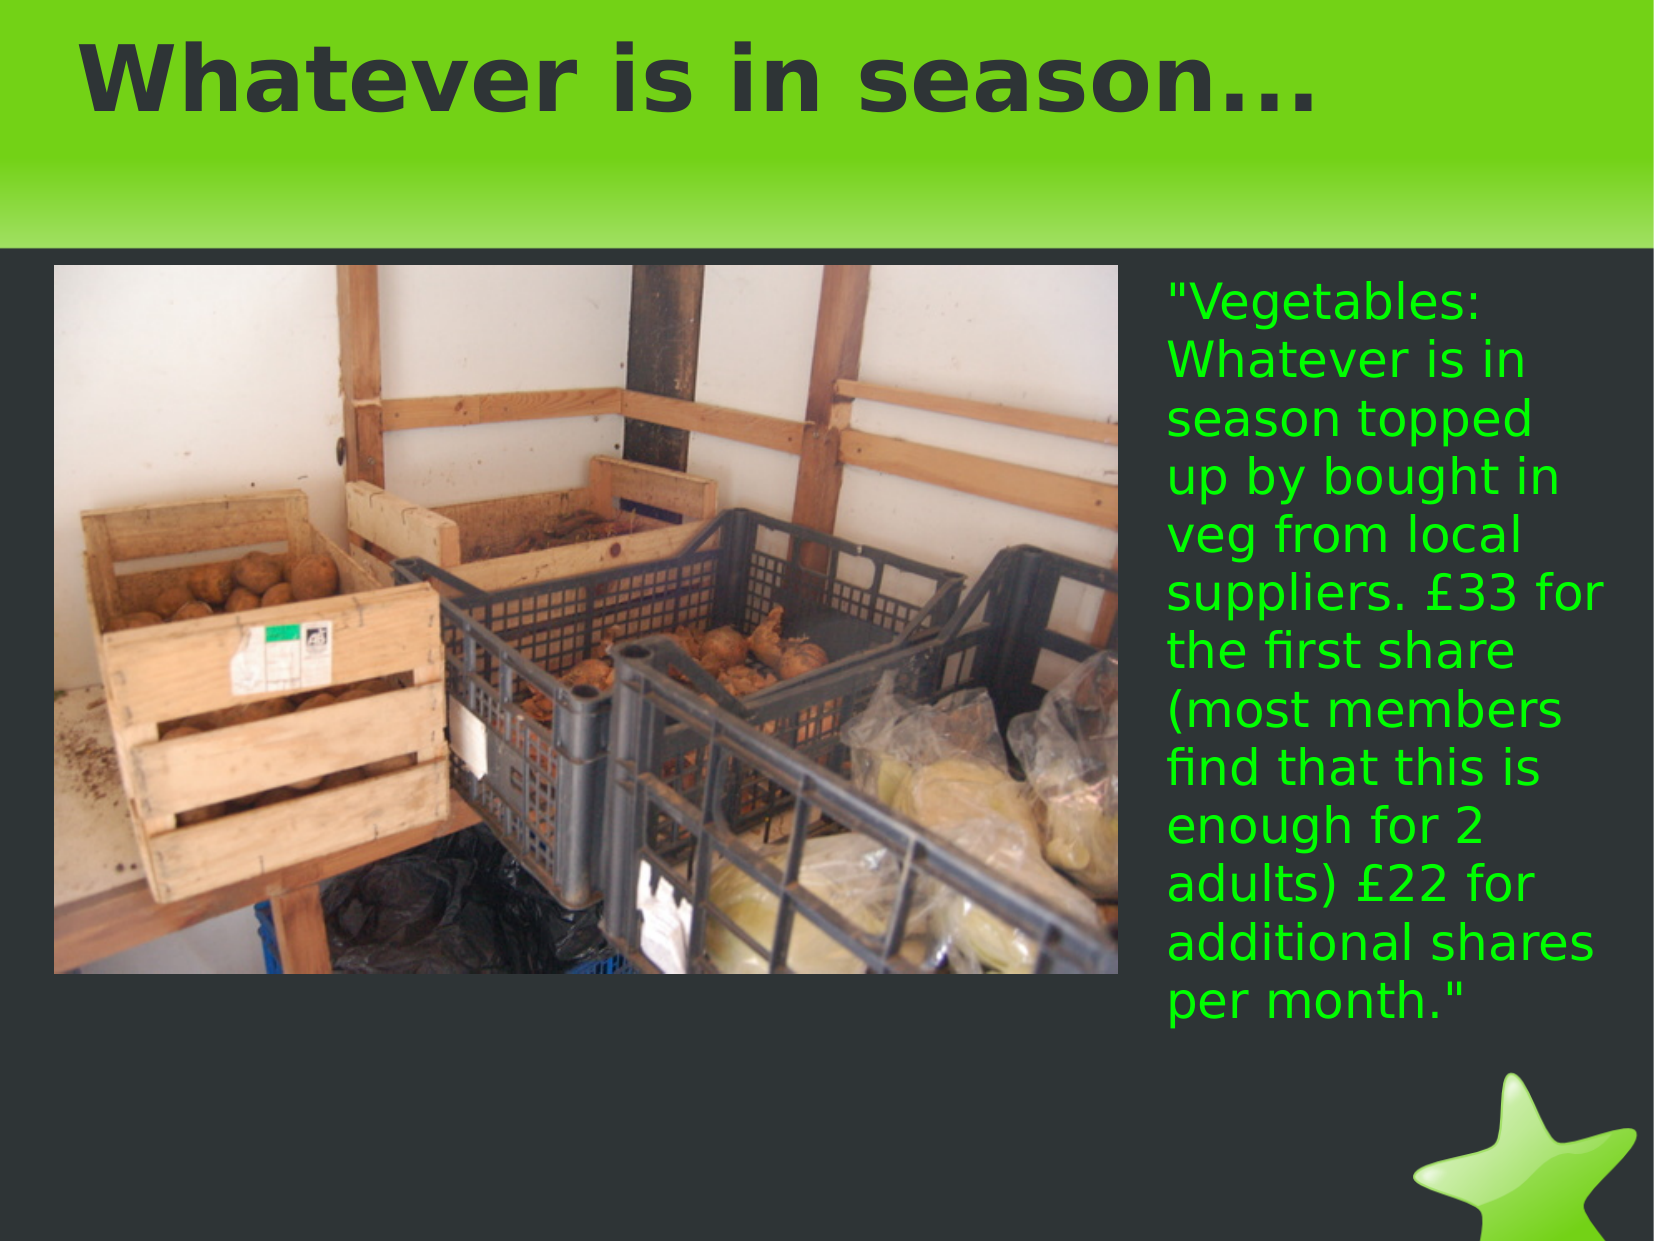

# Whatever is in season...
"Vegetables: Whatever is in season topped up by bought in veg from local suppliers. £33 for the first share (most members find that this is enough for 2 adults) £22 for additional shares per month."